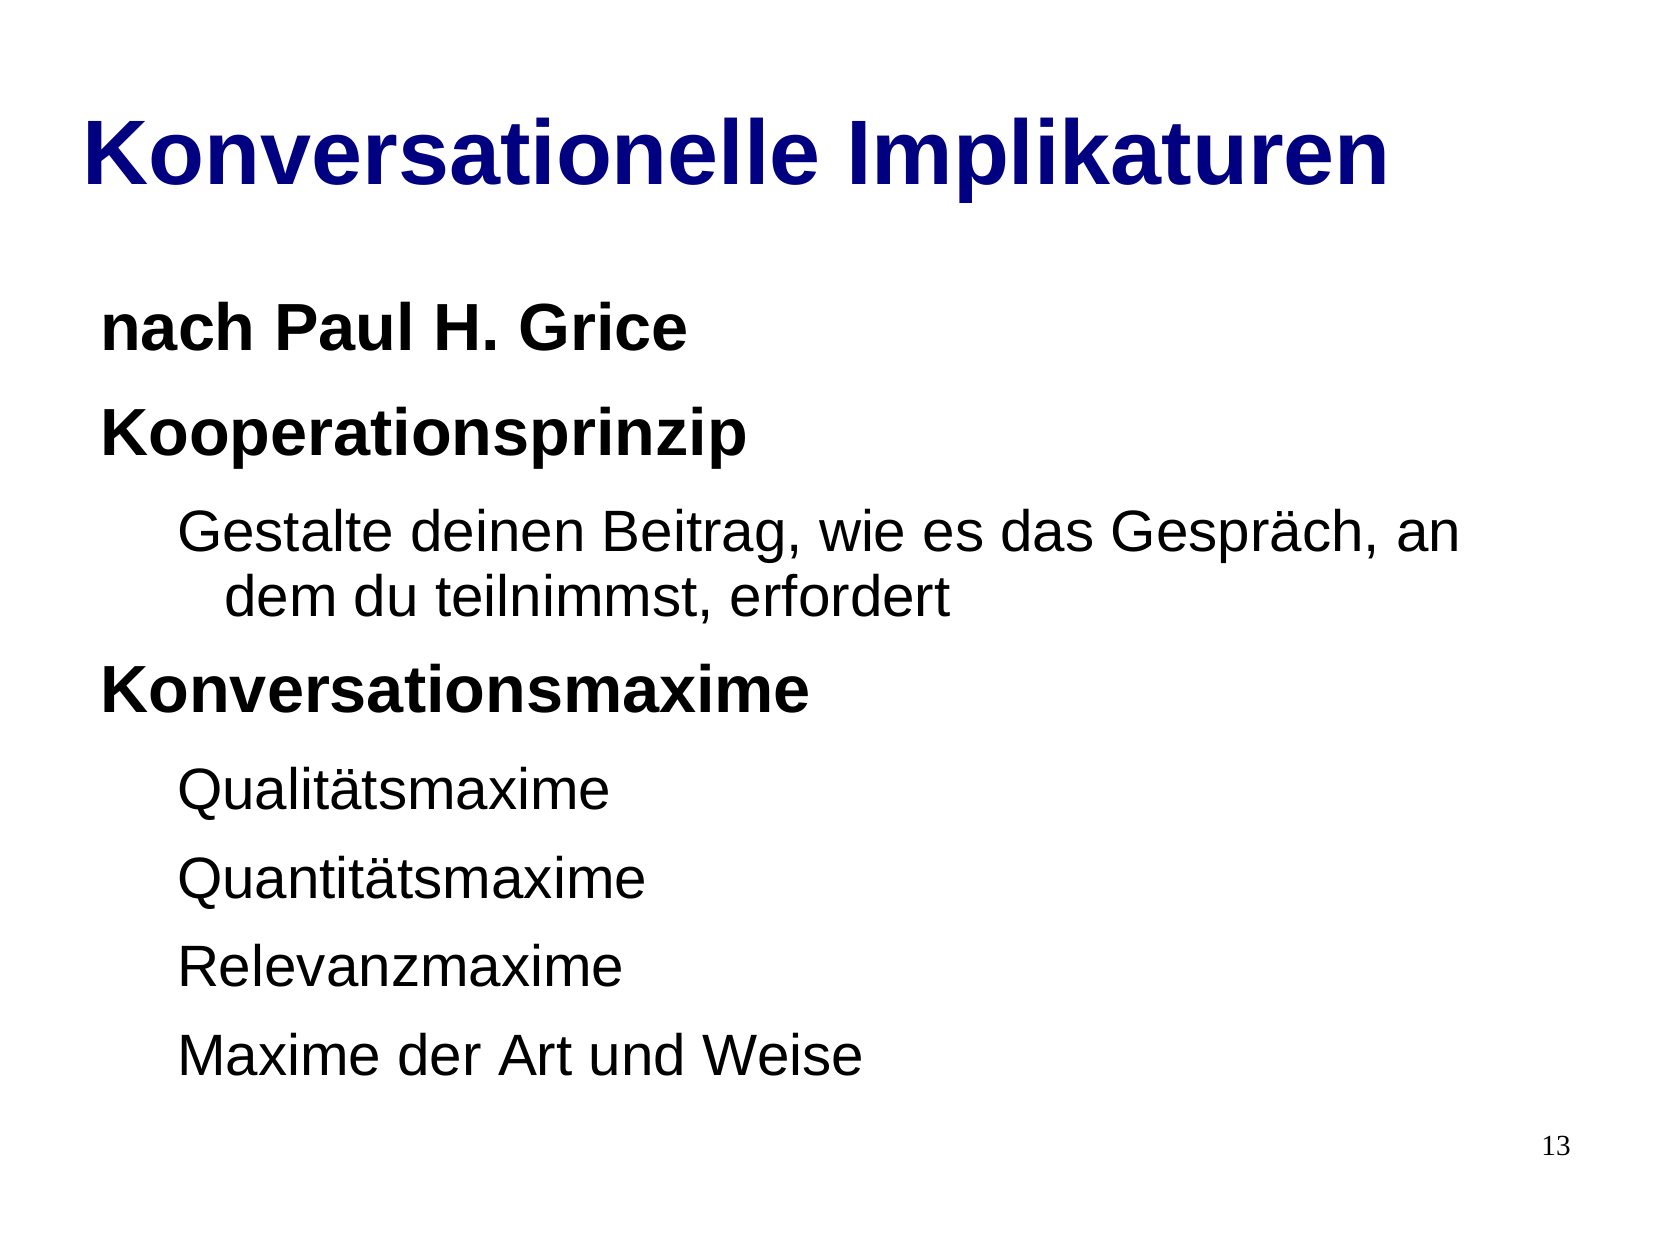

# Konversationelle Implikaturen
nach Paul H. Grice
Kooperationsprinzip
Gestalte deinen Beitrag, wie es das Gespräch, an dem du teilnimmst, erfordert
Konversationsmaxime
Qualitätsmaxime
Quantitätsmaxime
Relevanzmaxime
Maxime der Art und Weise
13